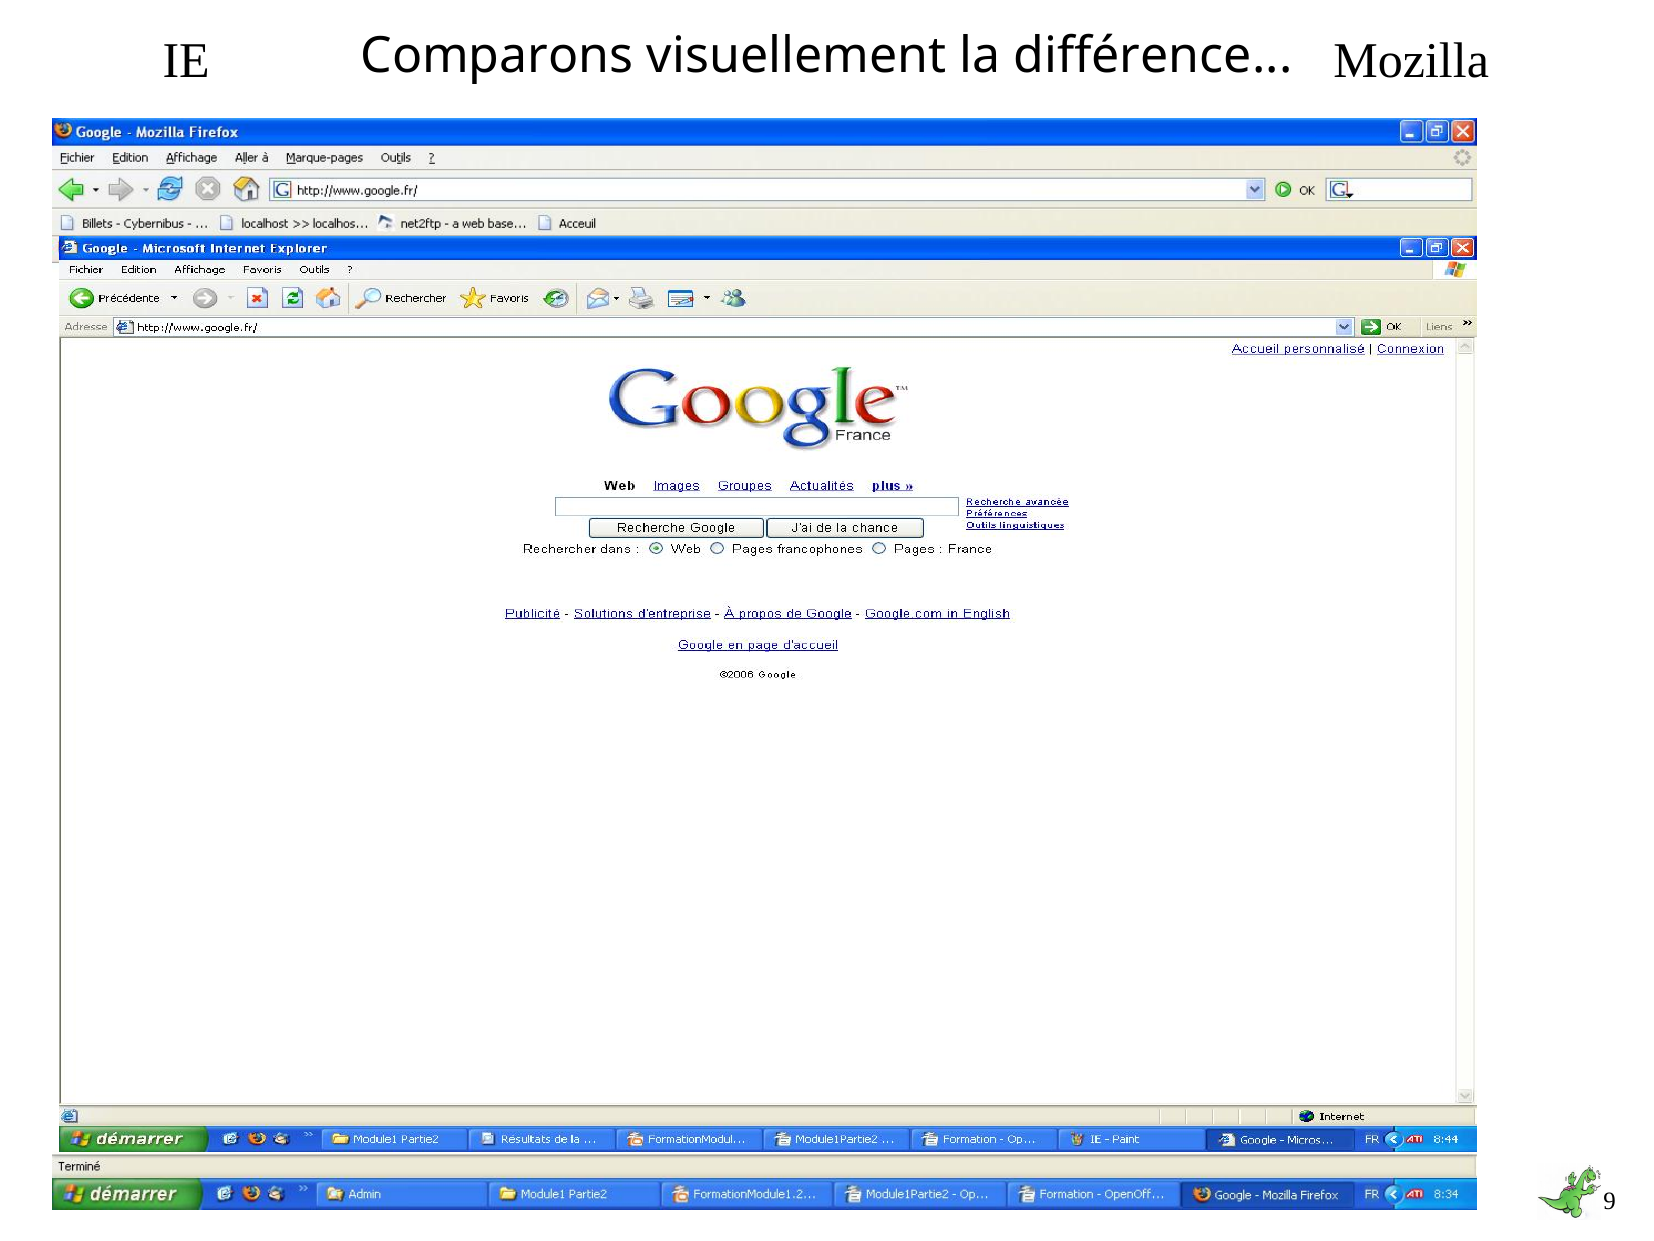

Comparons visuellement la différence...
IE
Mozilla
9